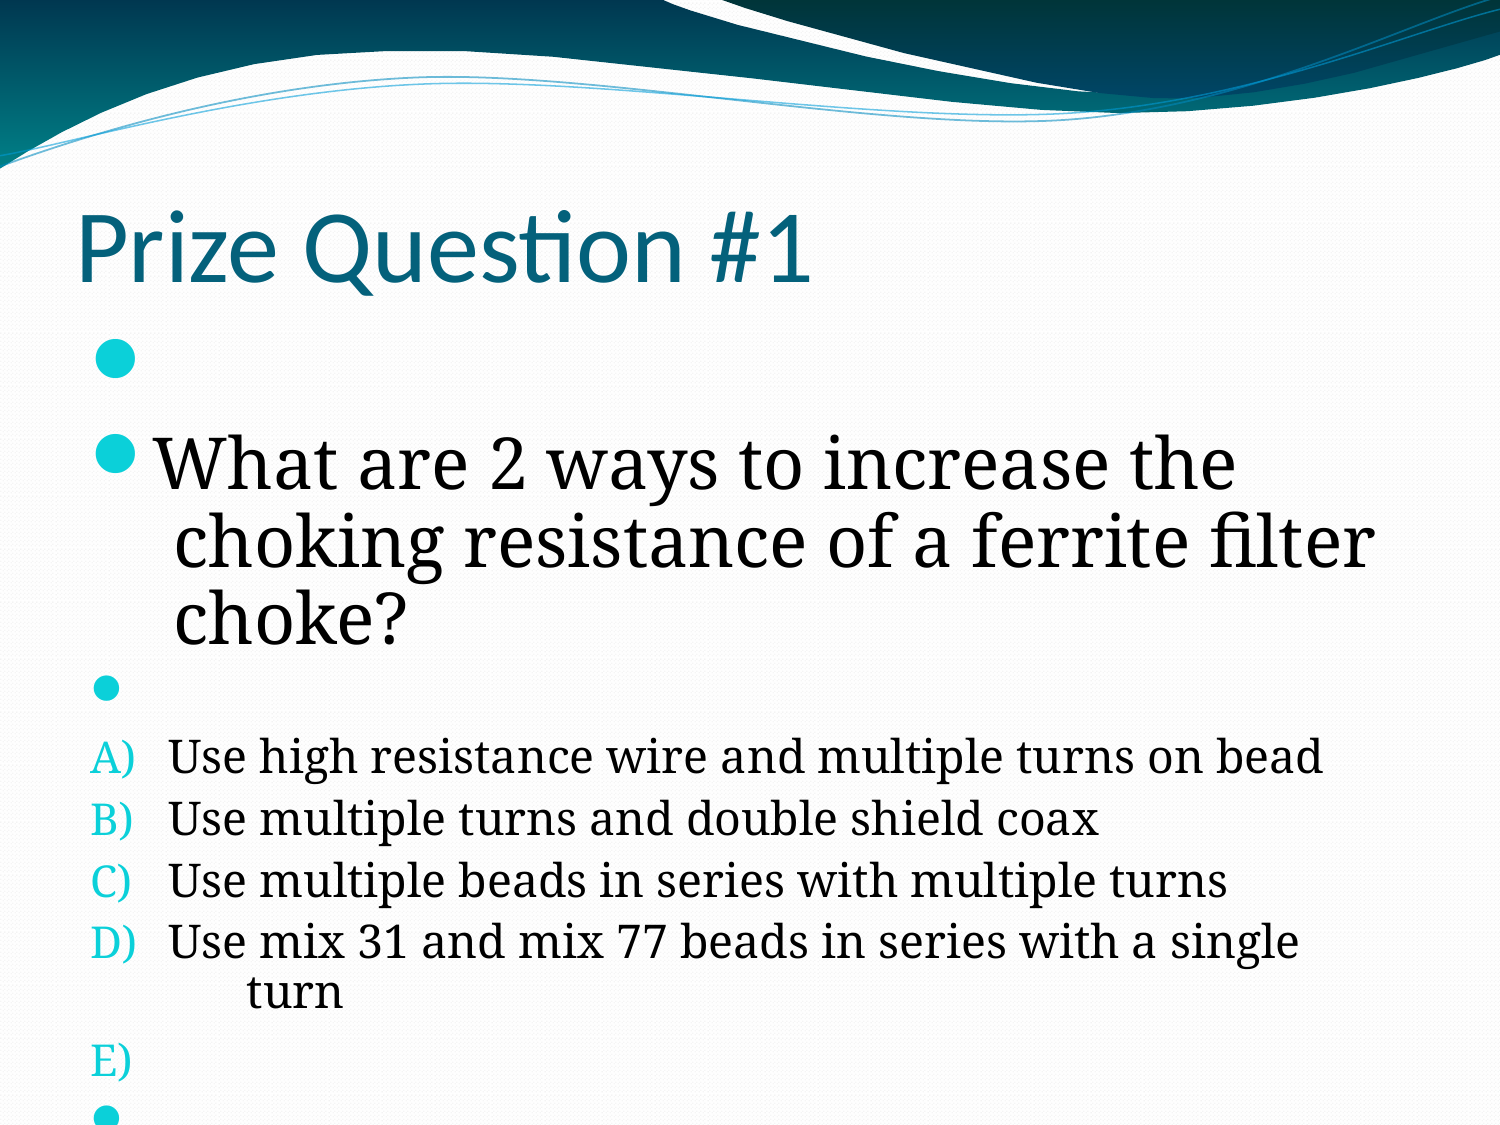

# Prize Question #1
What are 2 ways to increase the choking resistance of a ferrite filter choke?
Use high resistance wire and multiple turns on bead
Use multiple turns and double shield coax
Use multiple beads in series with multiple turns
Use mix 31 and mix 77 beads in series with a single turn